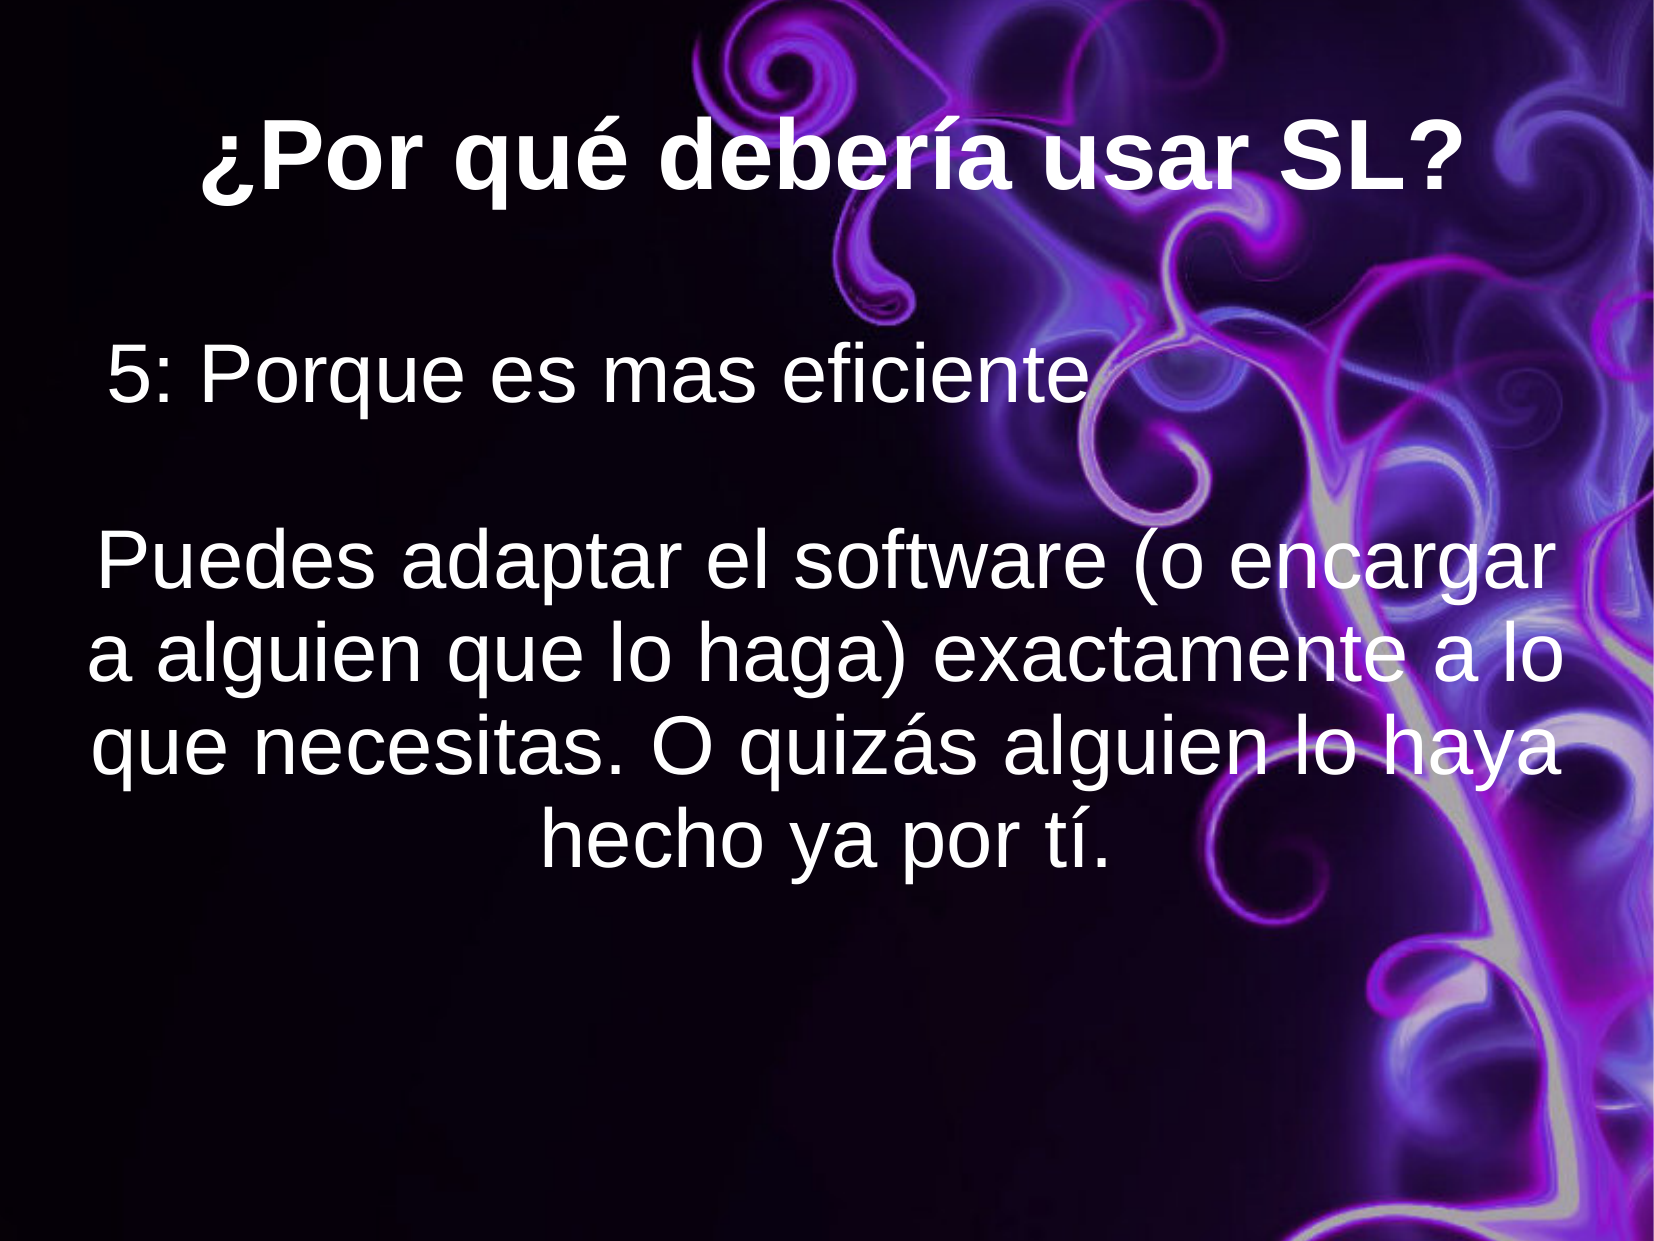

¿Por qué debería usar SL?
# 5: Porque es mas eficiente
Puedes adaptar el software (o encargar a alguien que lo haga) exactamente a lo que necesitas. O quizás alguien lo haya hecho ya por tí.